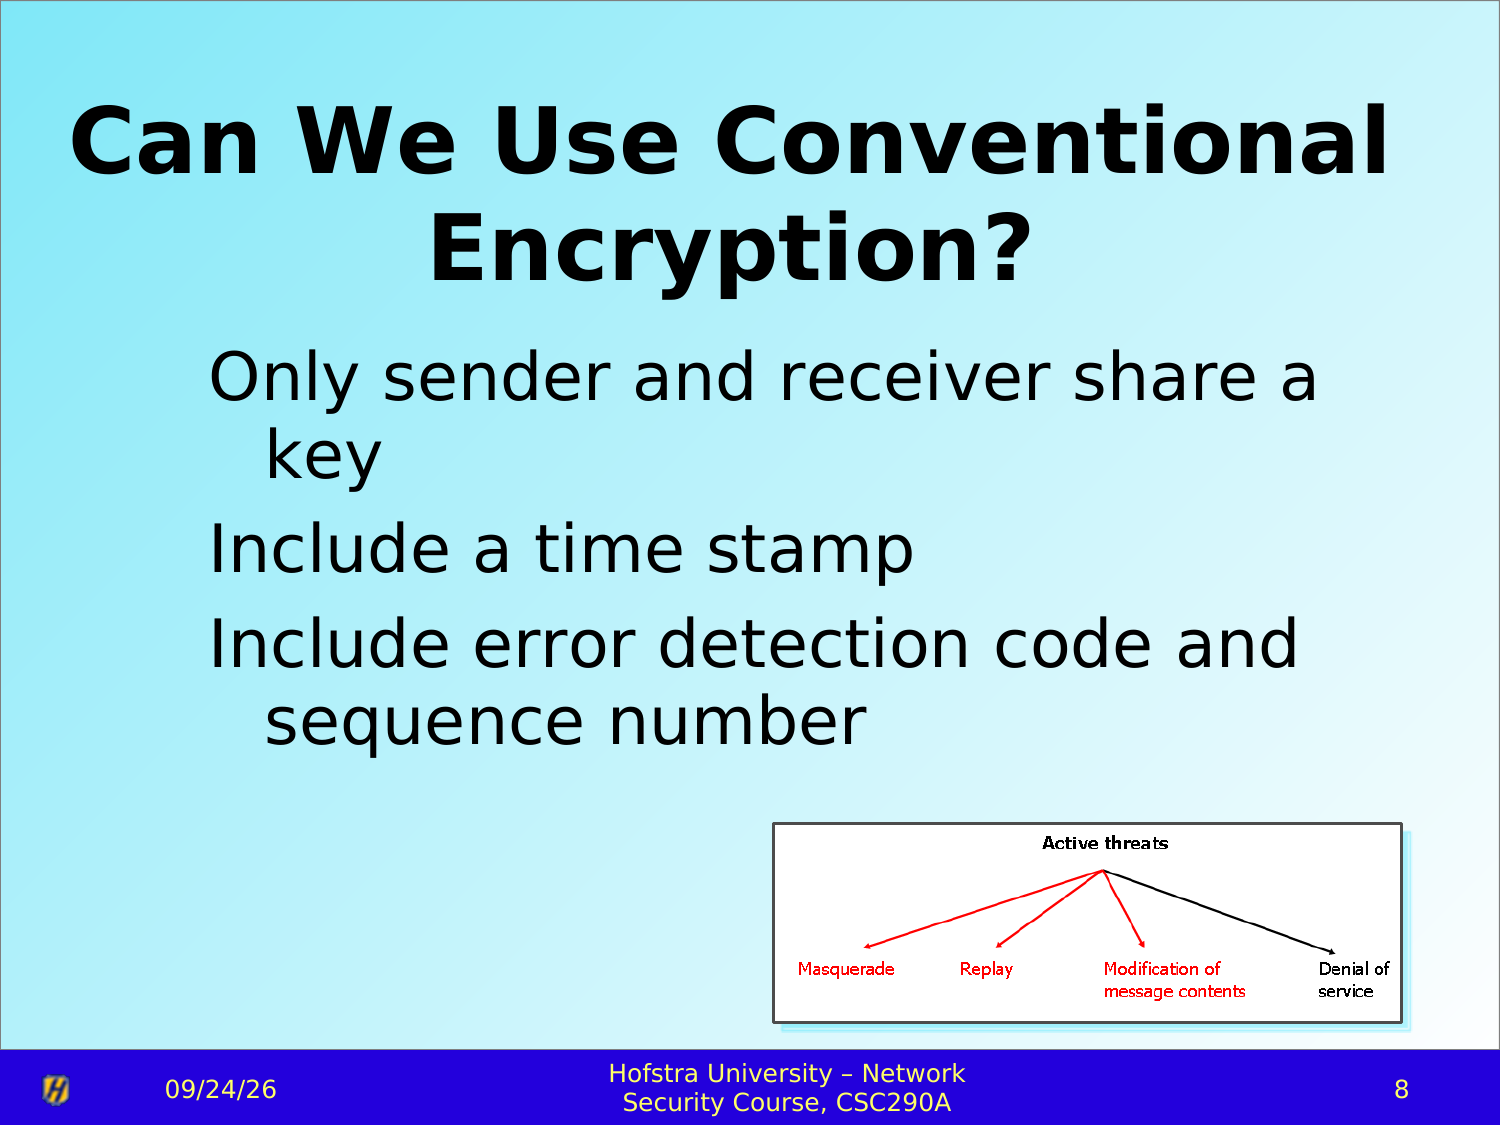

# Can We Use Conventional Encryption?
Only sender and receiver share a key
Include a time stamp
Include error detection code and sequence number
8